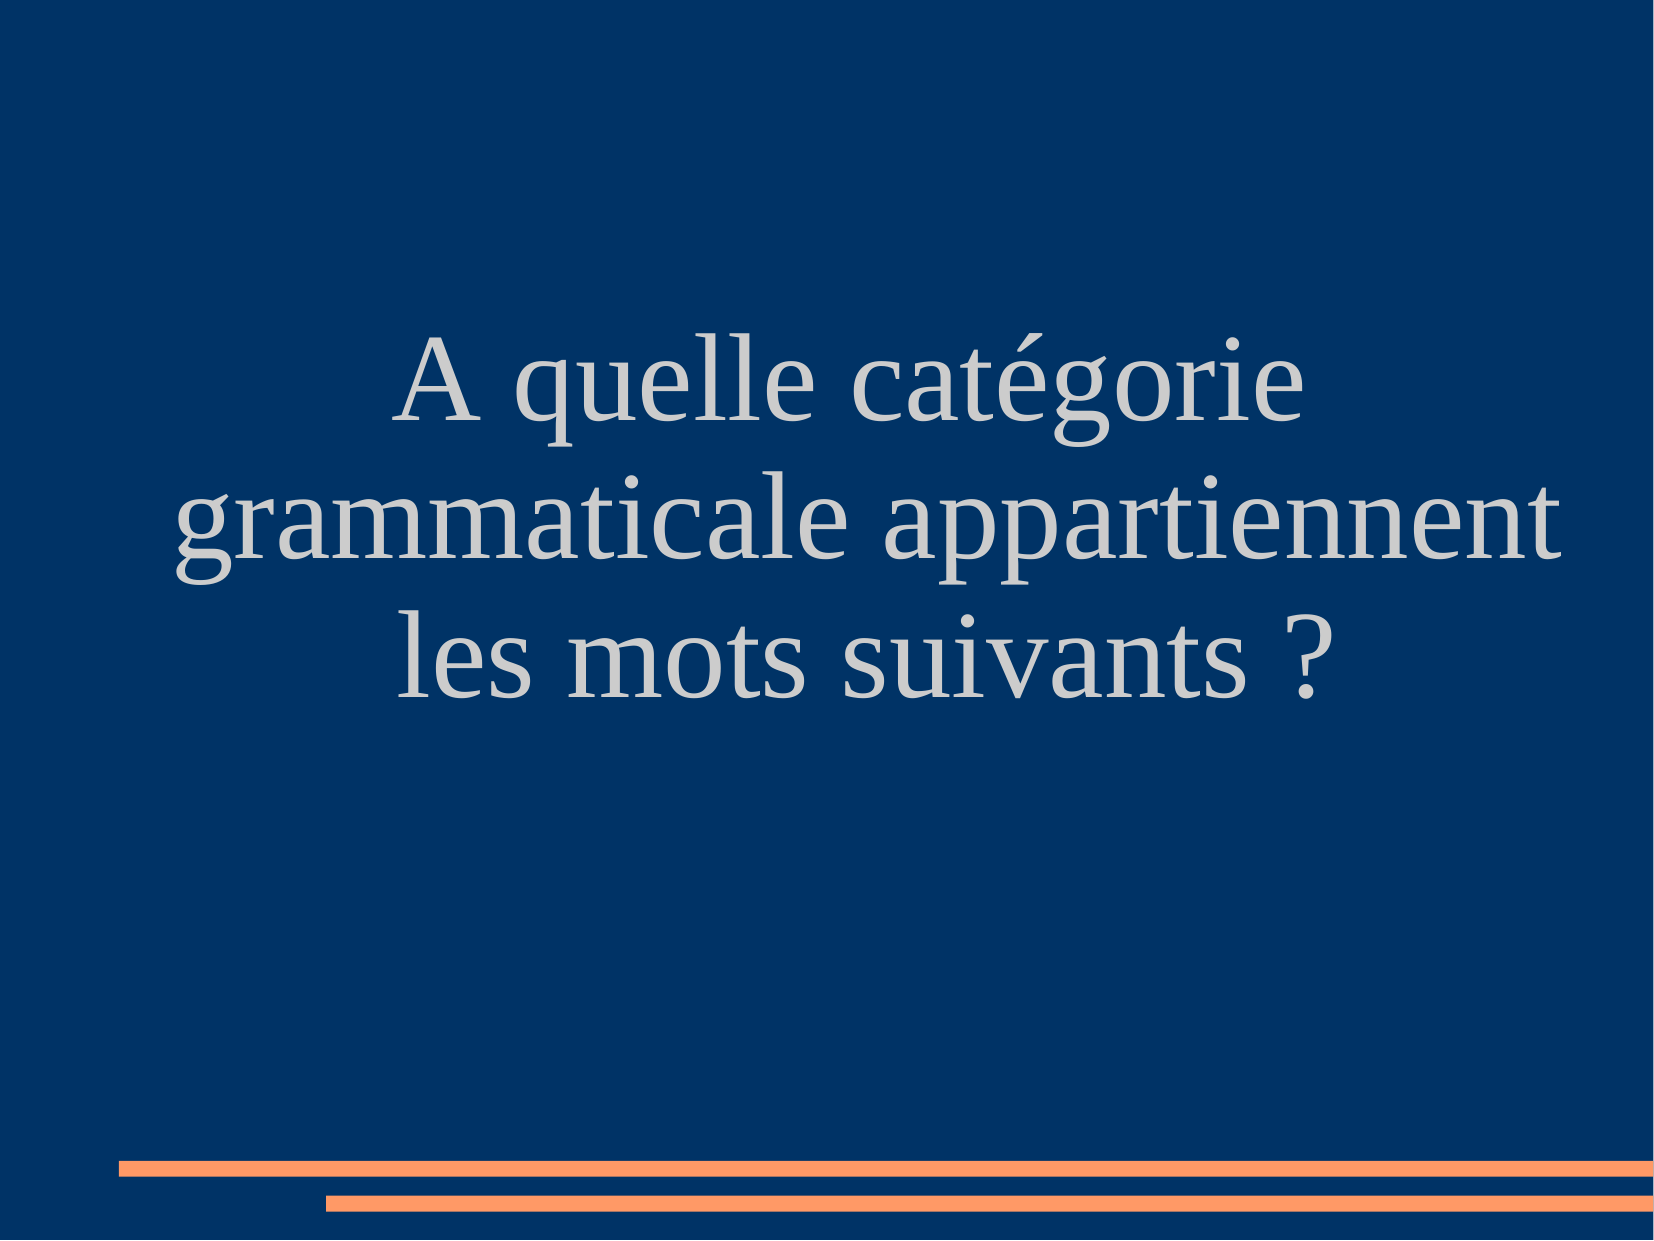

# A quelle catégorie grammaticale appartiennent les mots suivants ?